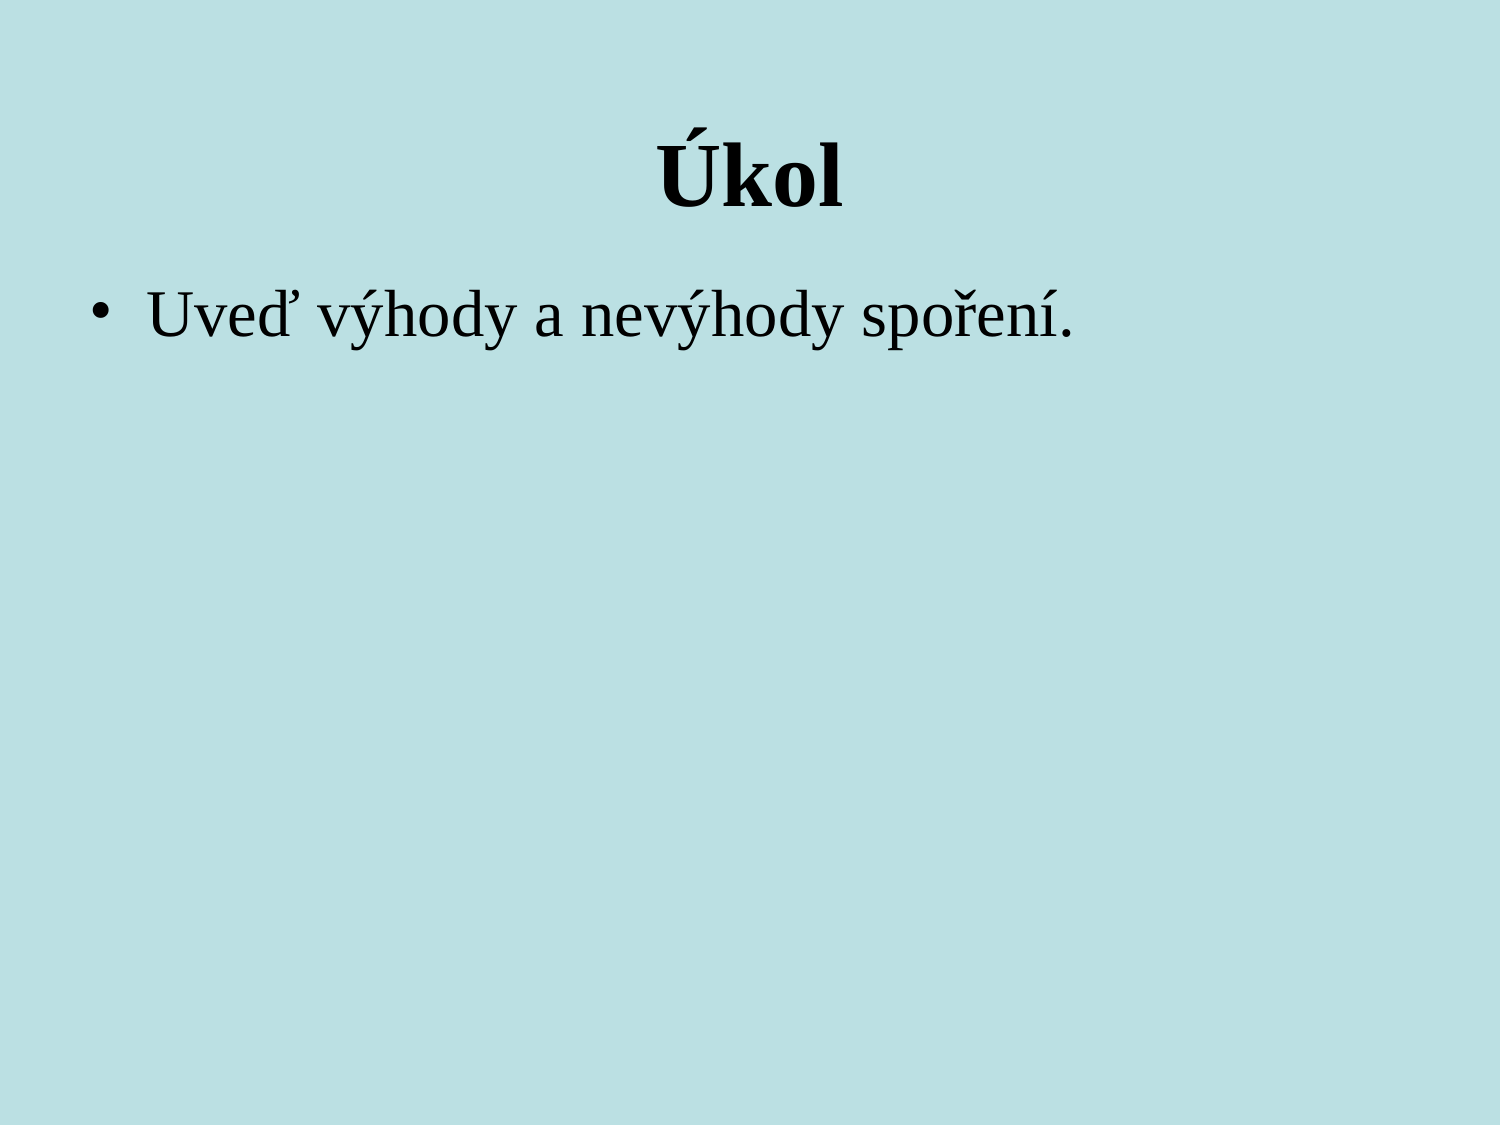

# Úkol
Uveď výhody a nevýhody spoření.